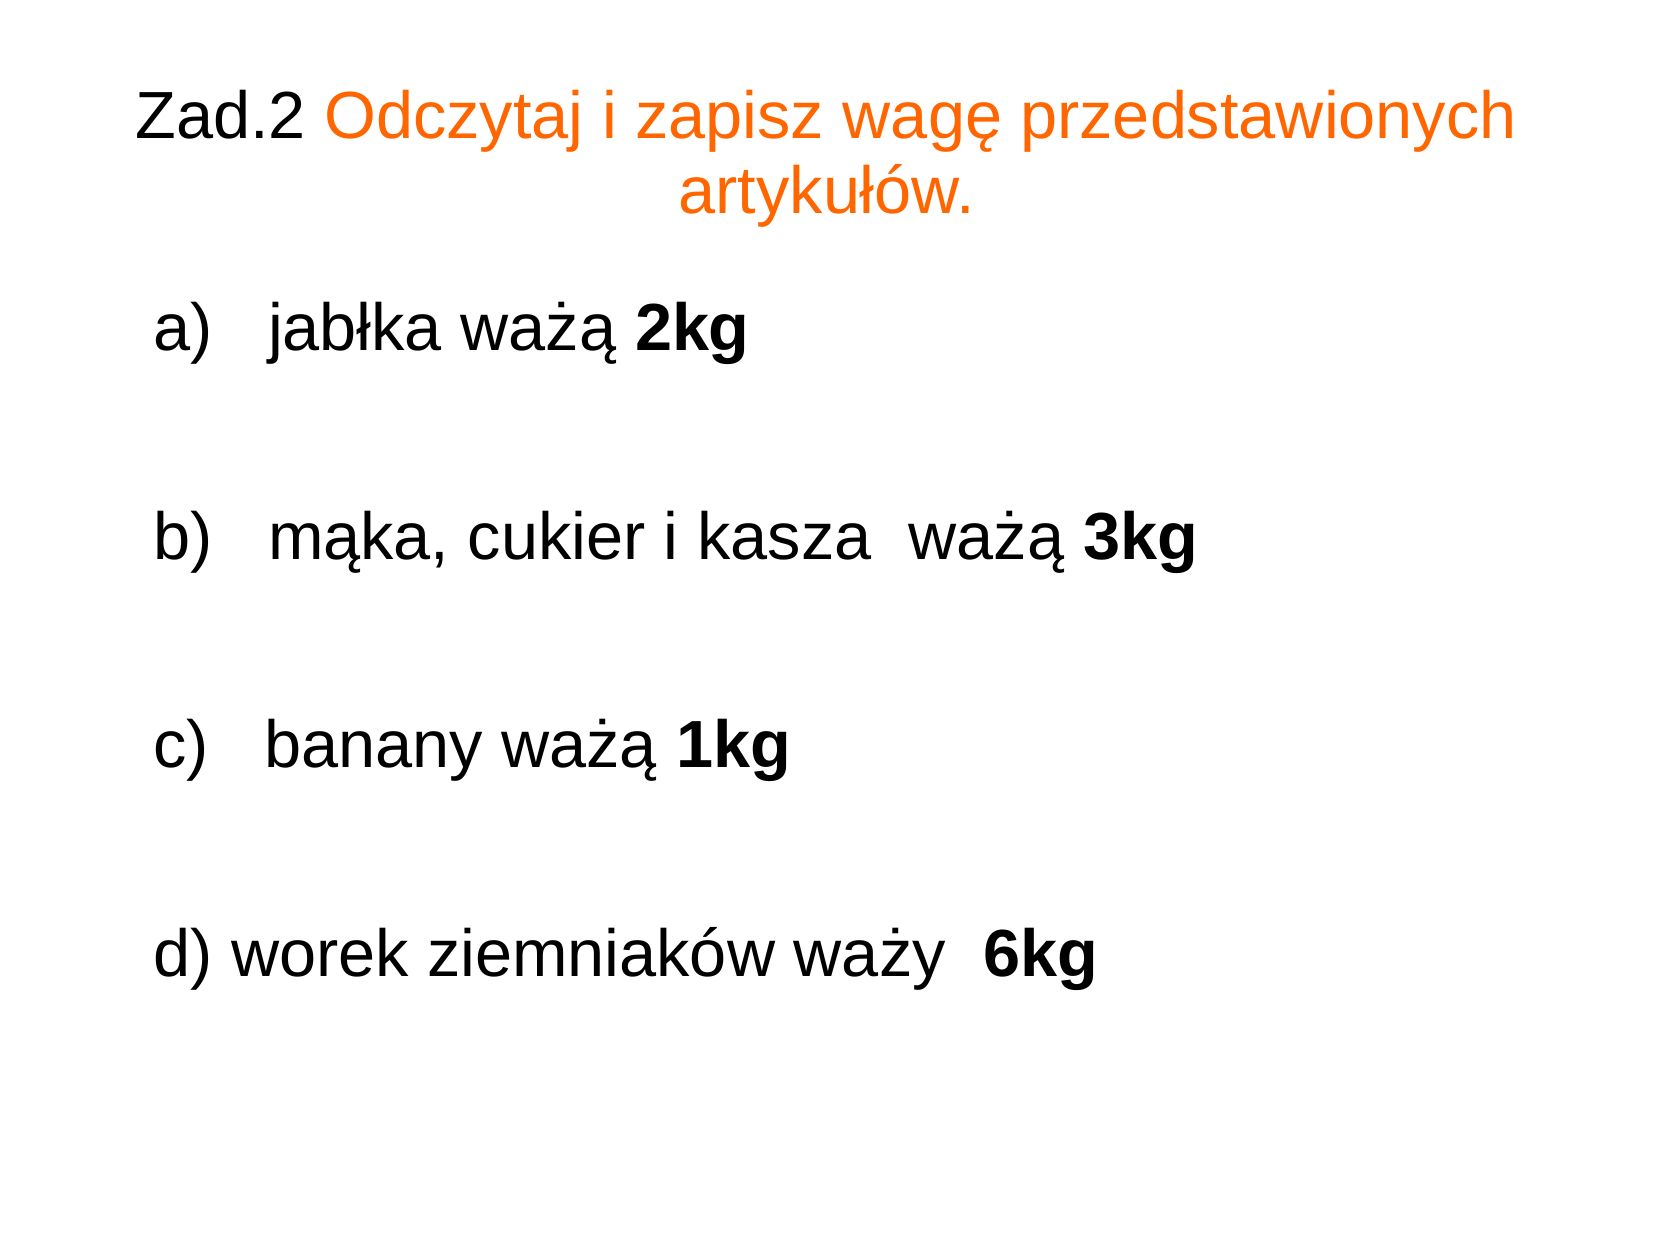

# Zad.2 Odczytaj i zapisz wagę przedstawionych artykułów.
a) jabłka ważą 2kg
b) mąka, cukier i kasza ważą 3kg
c) banany ważą 1kg
d) worek ziemniaków waży 6kg